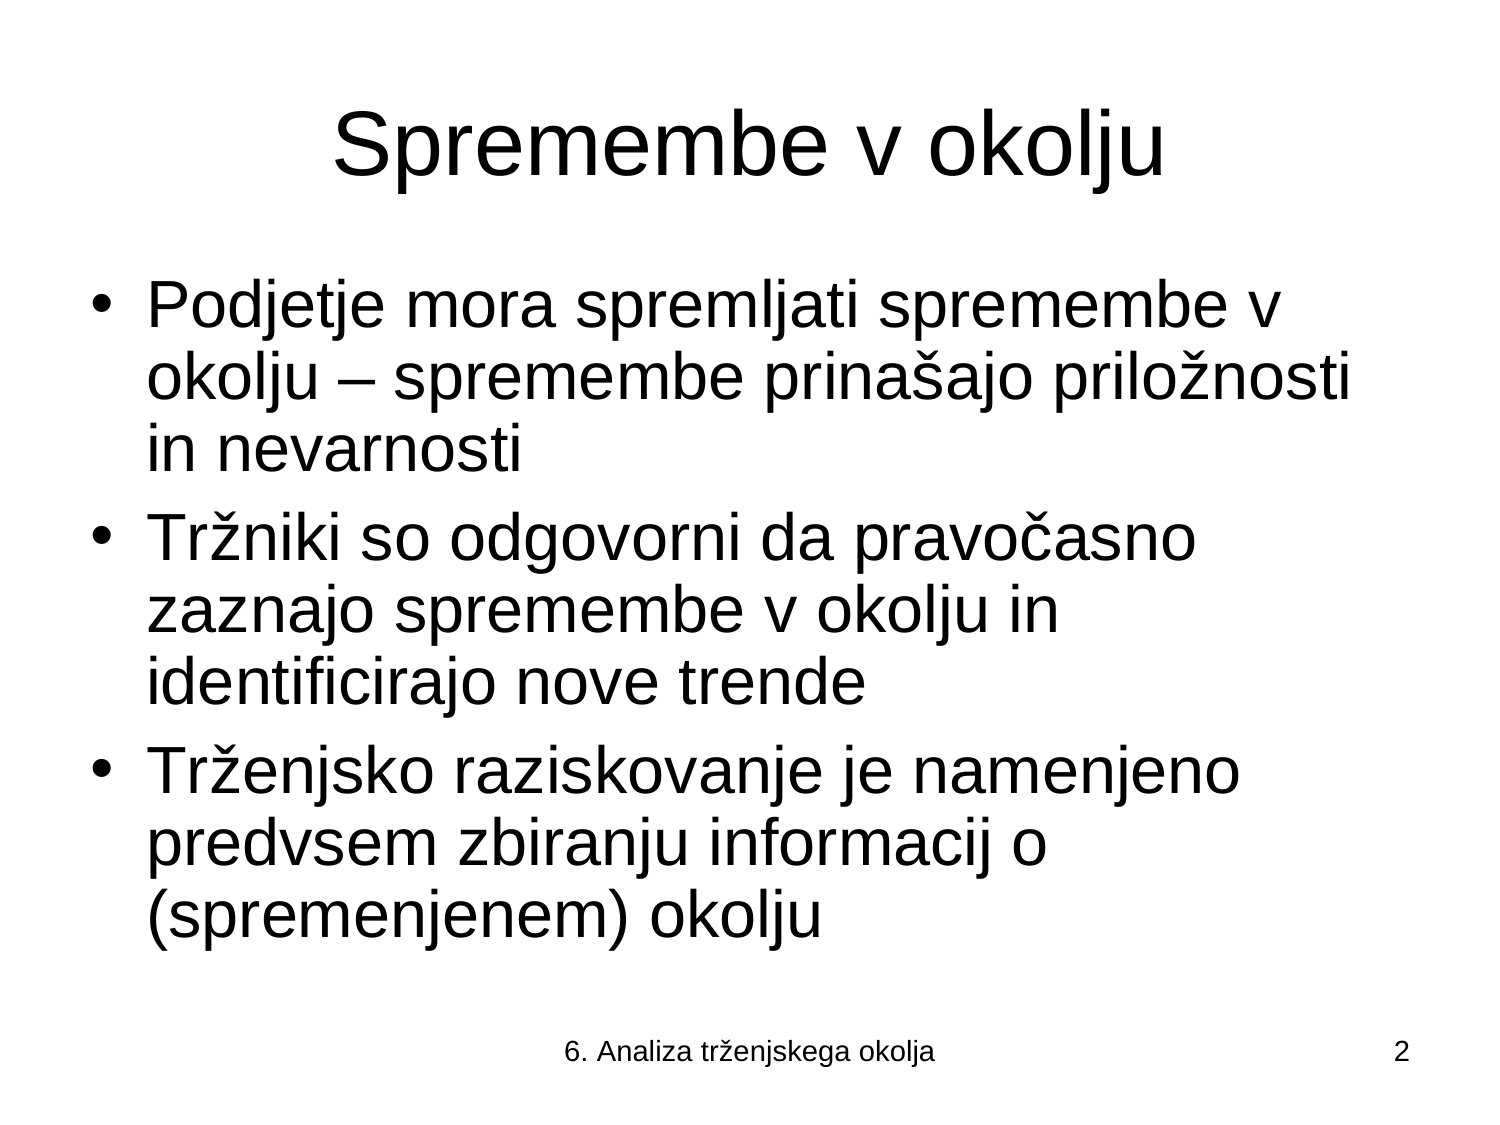

# Spremembe v okolju
Podjetje mora spremljati spremembe v okolju – spremembe prinašajo priložnosti in nevarnosti
Tržniki so odgovorni da pravočasno zaznajo spremembe v okolju in identificirajo nove trende
Trženjsko raziskovanje je namenjeno predvsem zbiranju informacij o (spremenjenem) okolju
6. Analiza trženjskega okolja